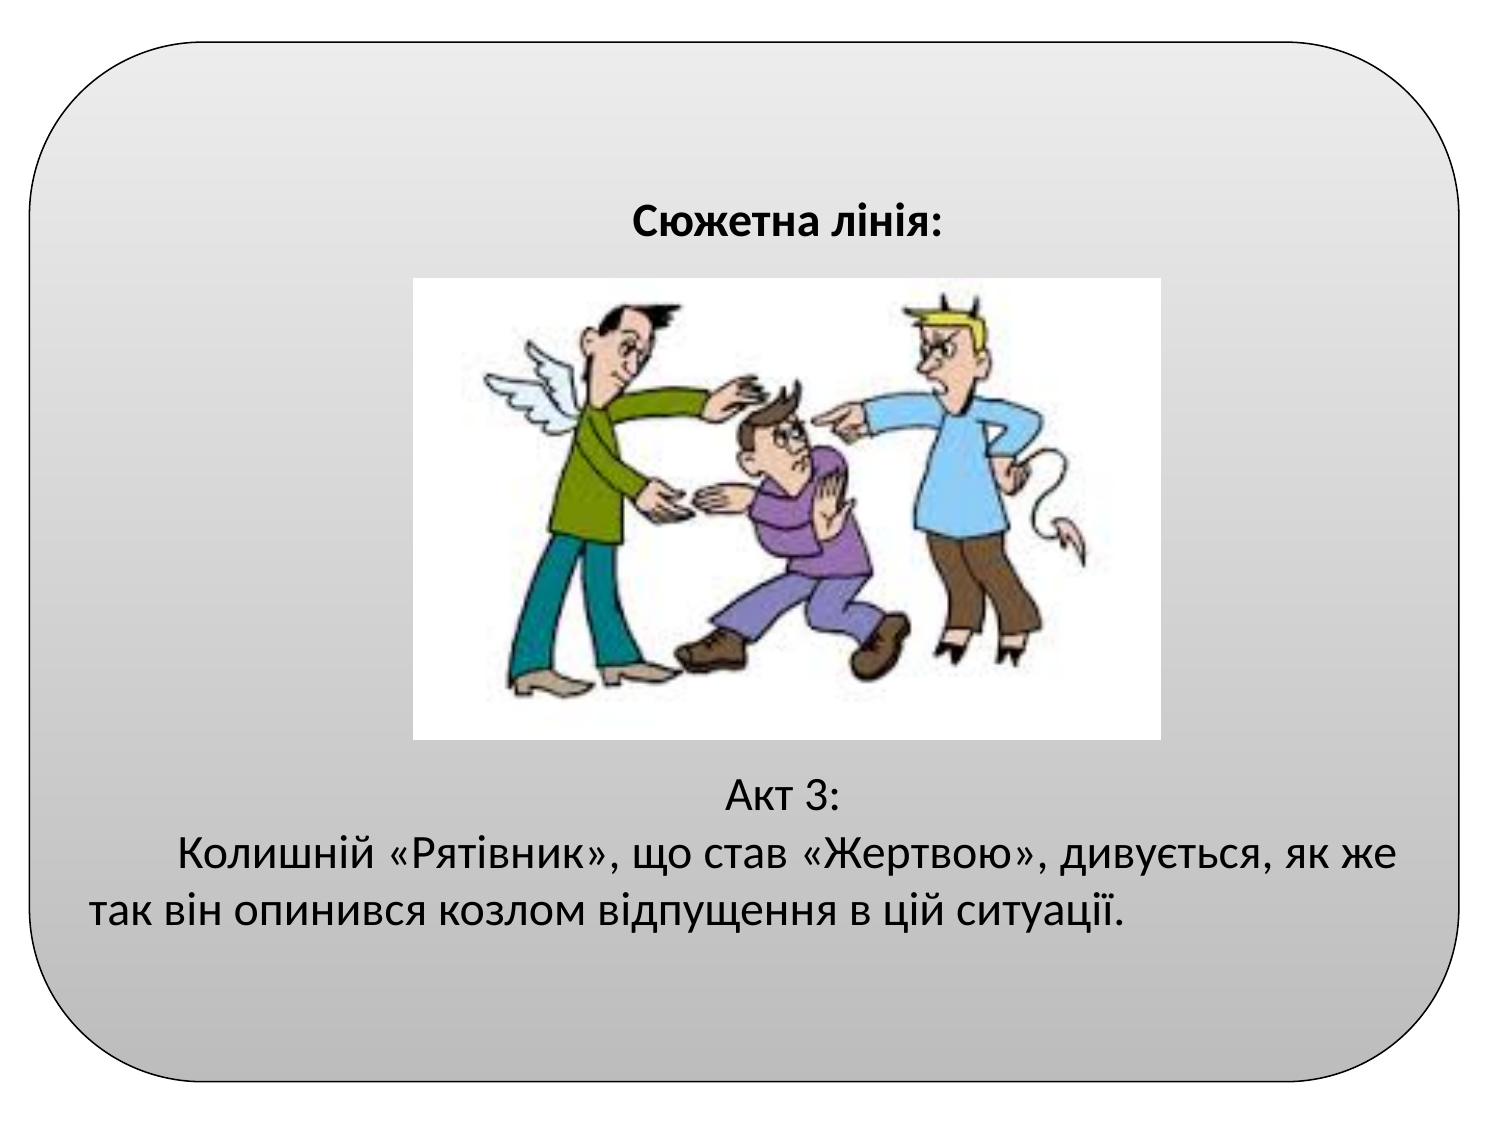

Сюжетна лінія:
Акт 3:
Колишній «Рятівник», що став «Жертвою», дивується, як же так він опинився козлом відпущення в цій ситуації.